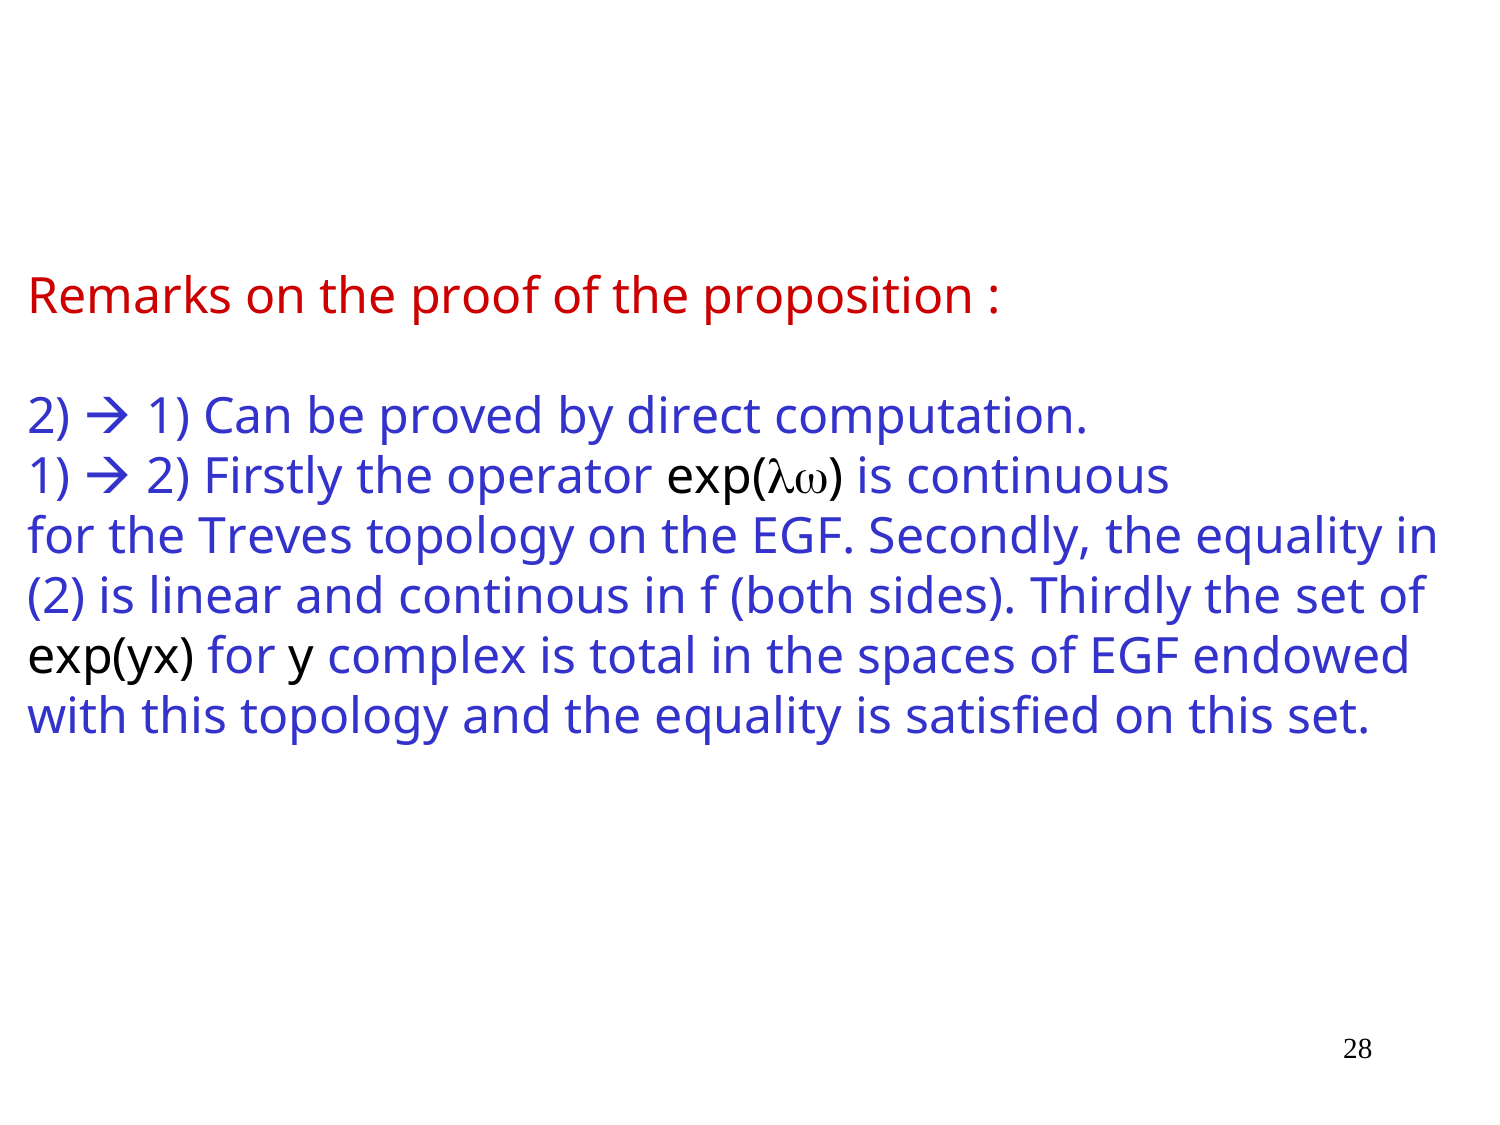

Remarks on the proof of the proposition :
2)  1) Can be proved by direct computation.
1)  2) Firstly the operator exp() is continuous
for the Treves topology on the EGF. Secondly, the equality in (2) is linear and continous in f (both sides). Thirdly the set of exp(yx) for y complex is total in the spaces of EGF endowed with this topology and the equality is satisfied on this set.
28